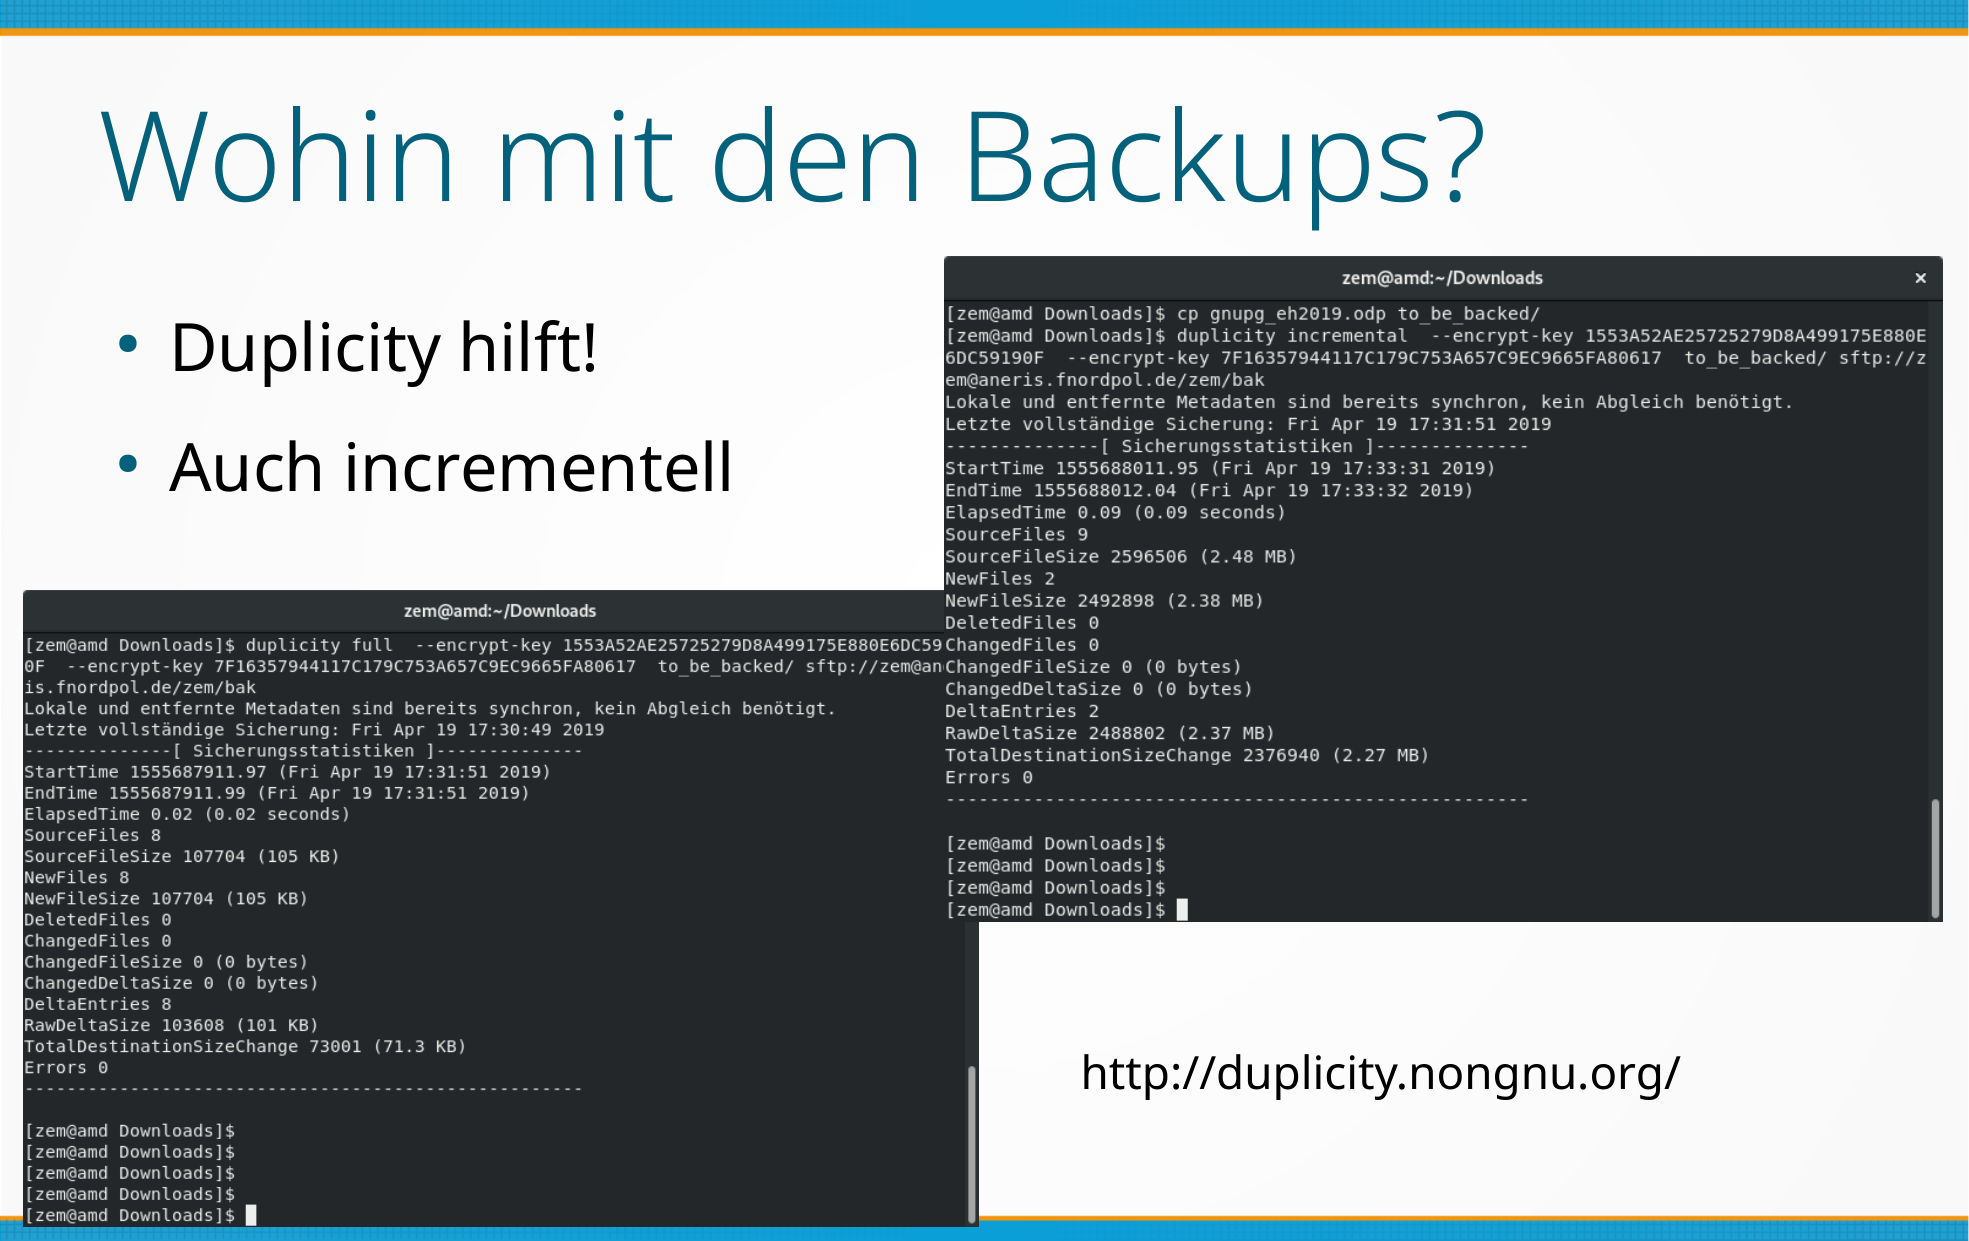

# Wohin mit den Backups?
Duplicity hilft!
Auch incrementell
http://duplicity.nongnu.org/